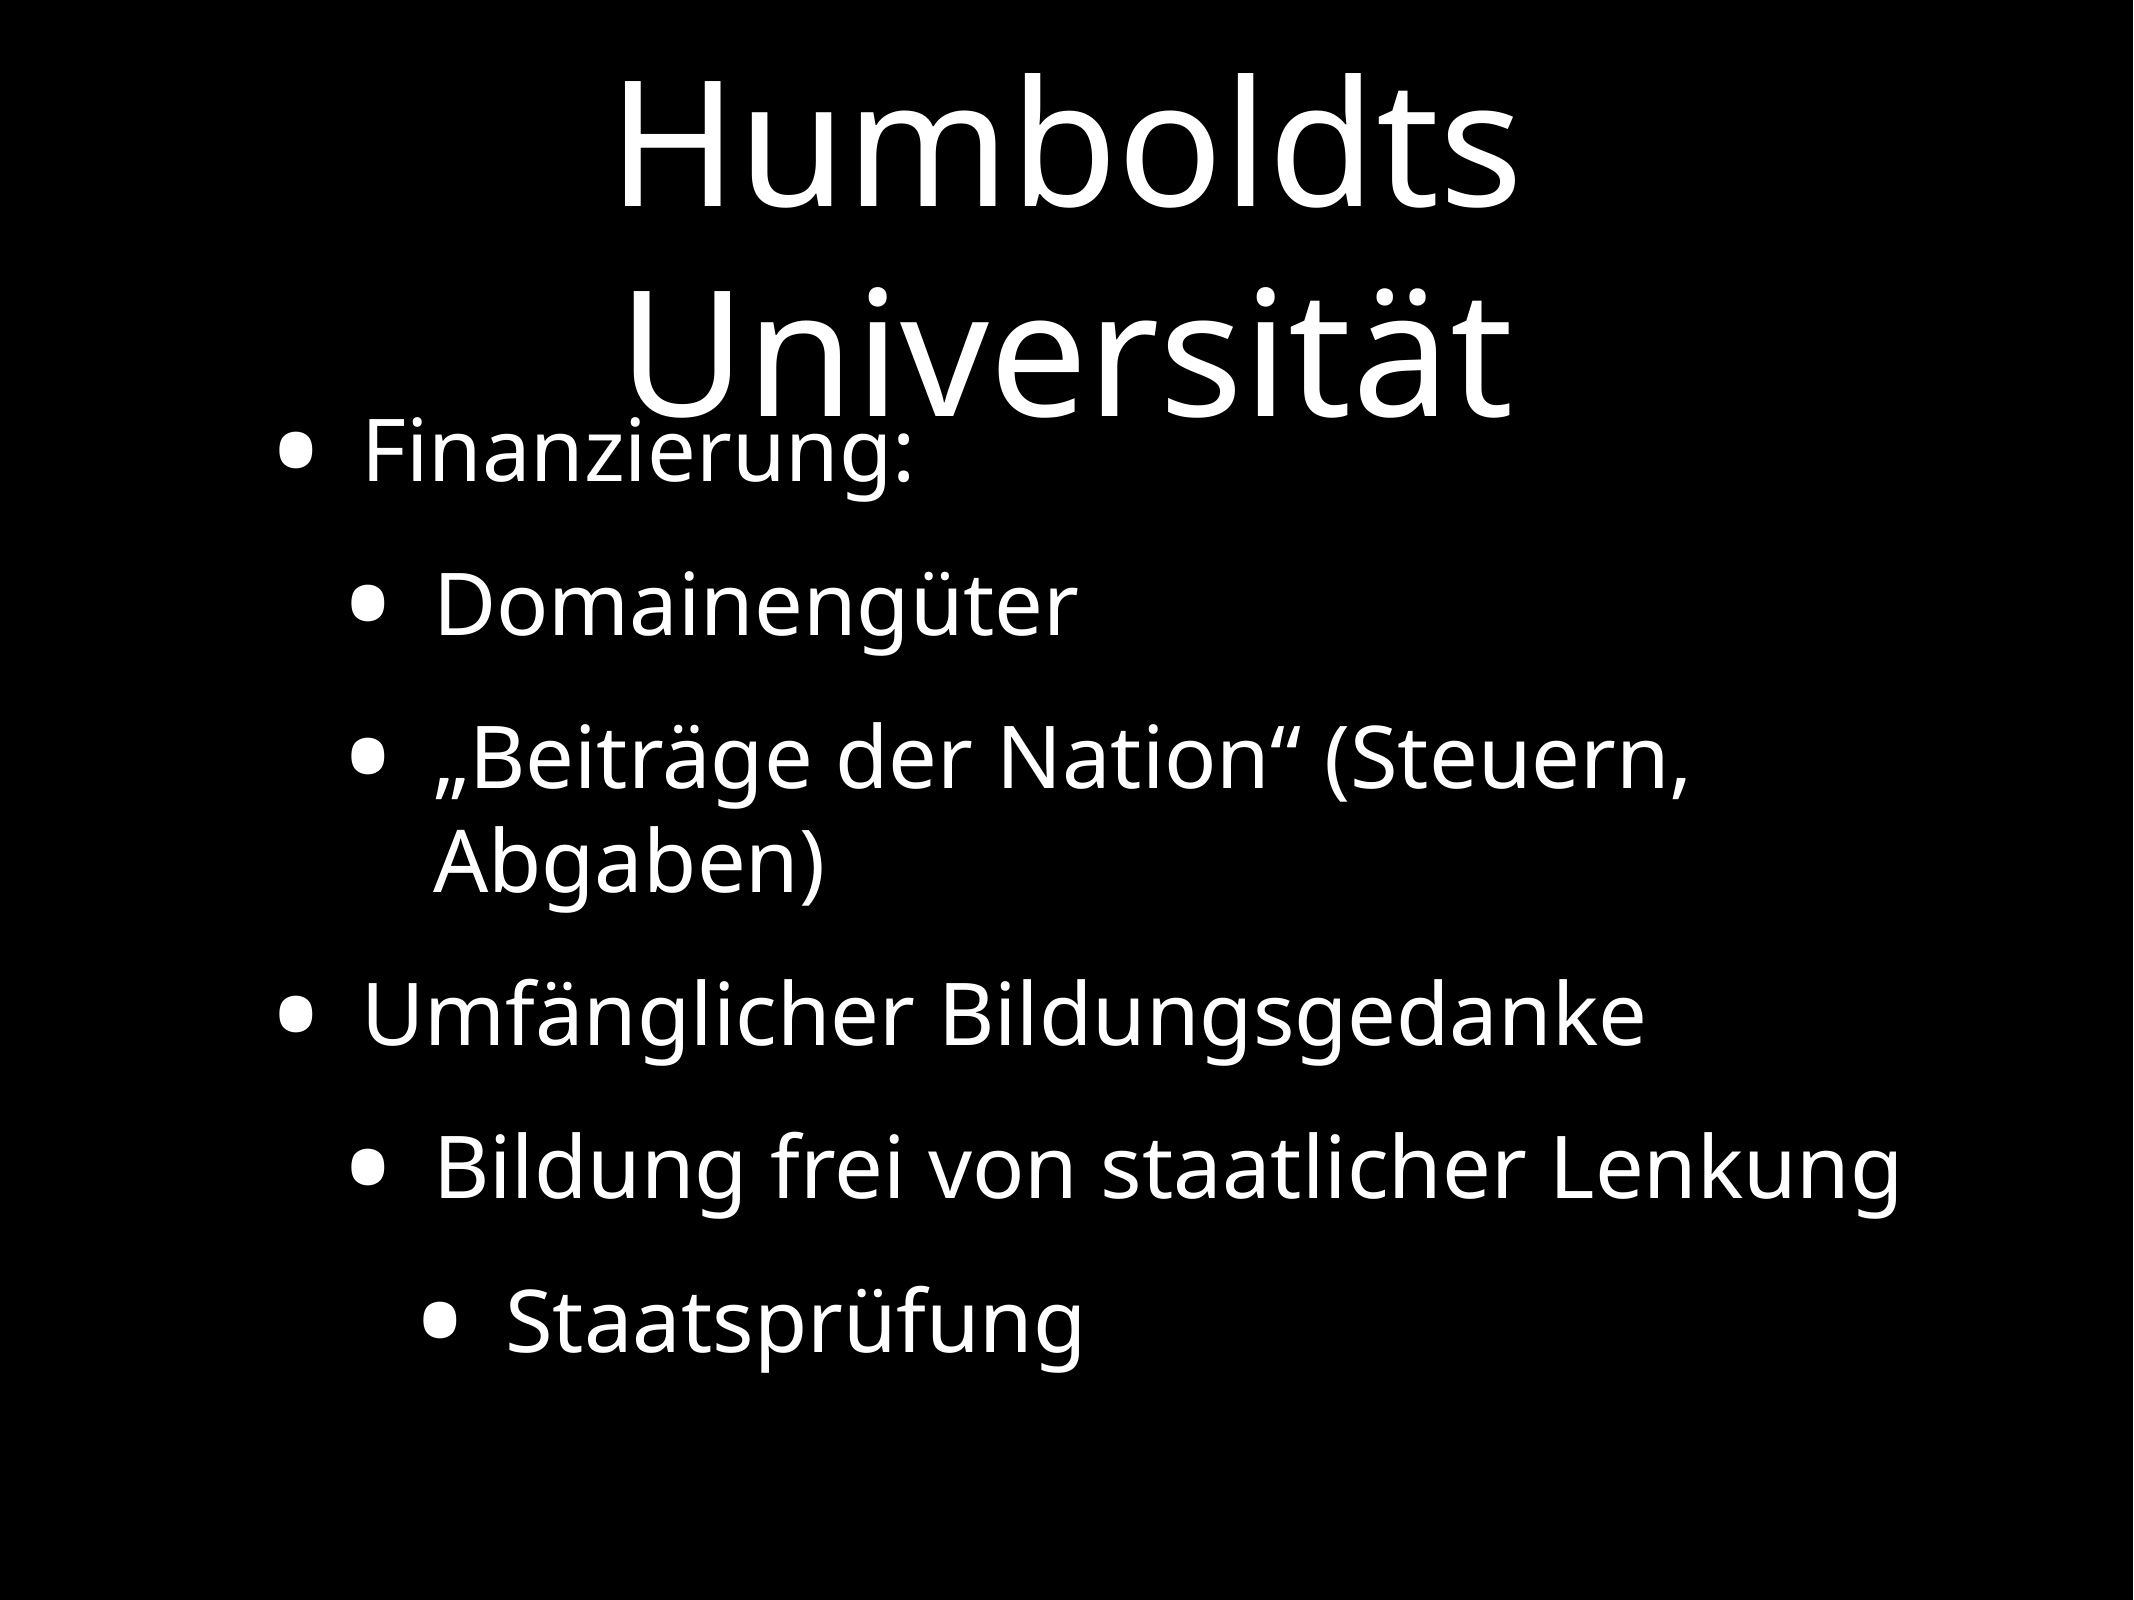

# Humboldts Universität
Finanzierung:
Domainengüter
„Beiträge der Nation“ (Steuern, Abgaben)
Umfänglicher Bildungsgedanke
Bildung frei von staatlicher Lenkung
Staatsprüfung